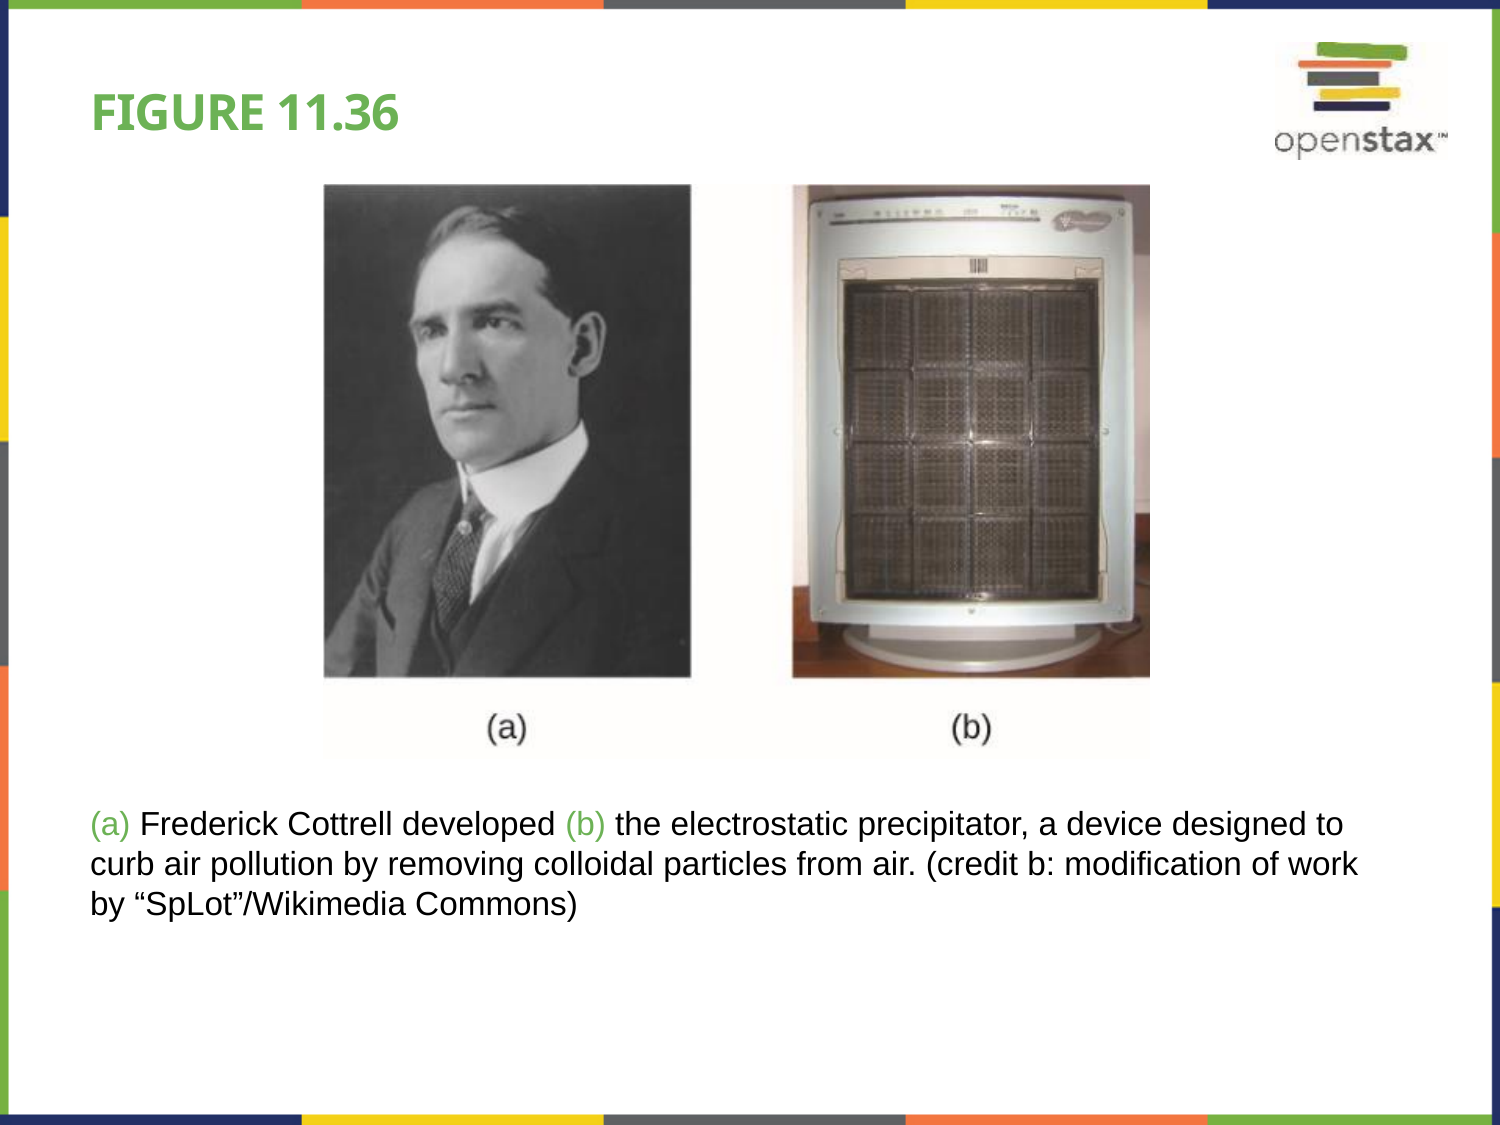

# Figure 11.36
(a) Frederick Cottrell developed (b) the electrostatic precipitator, a device designed to curb air pollution by removing colloidal particles from air. (credit b: modification of work by “SpLot”/Wikimedia Commons)